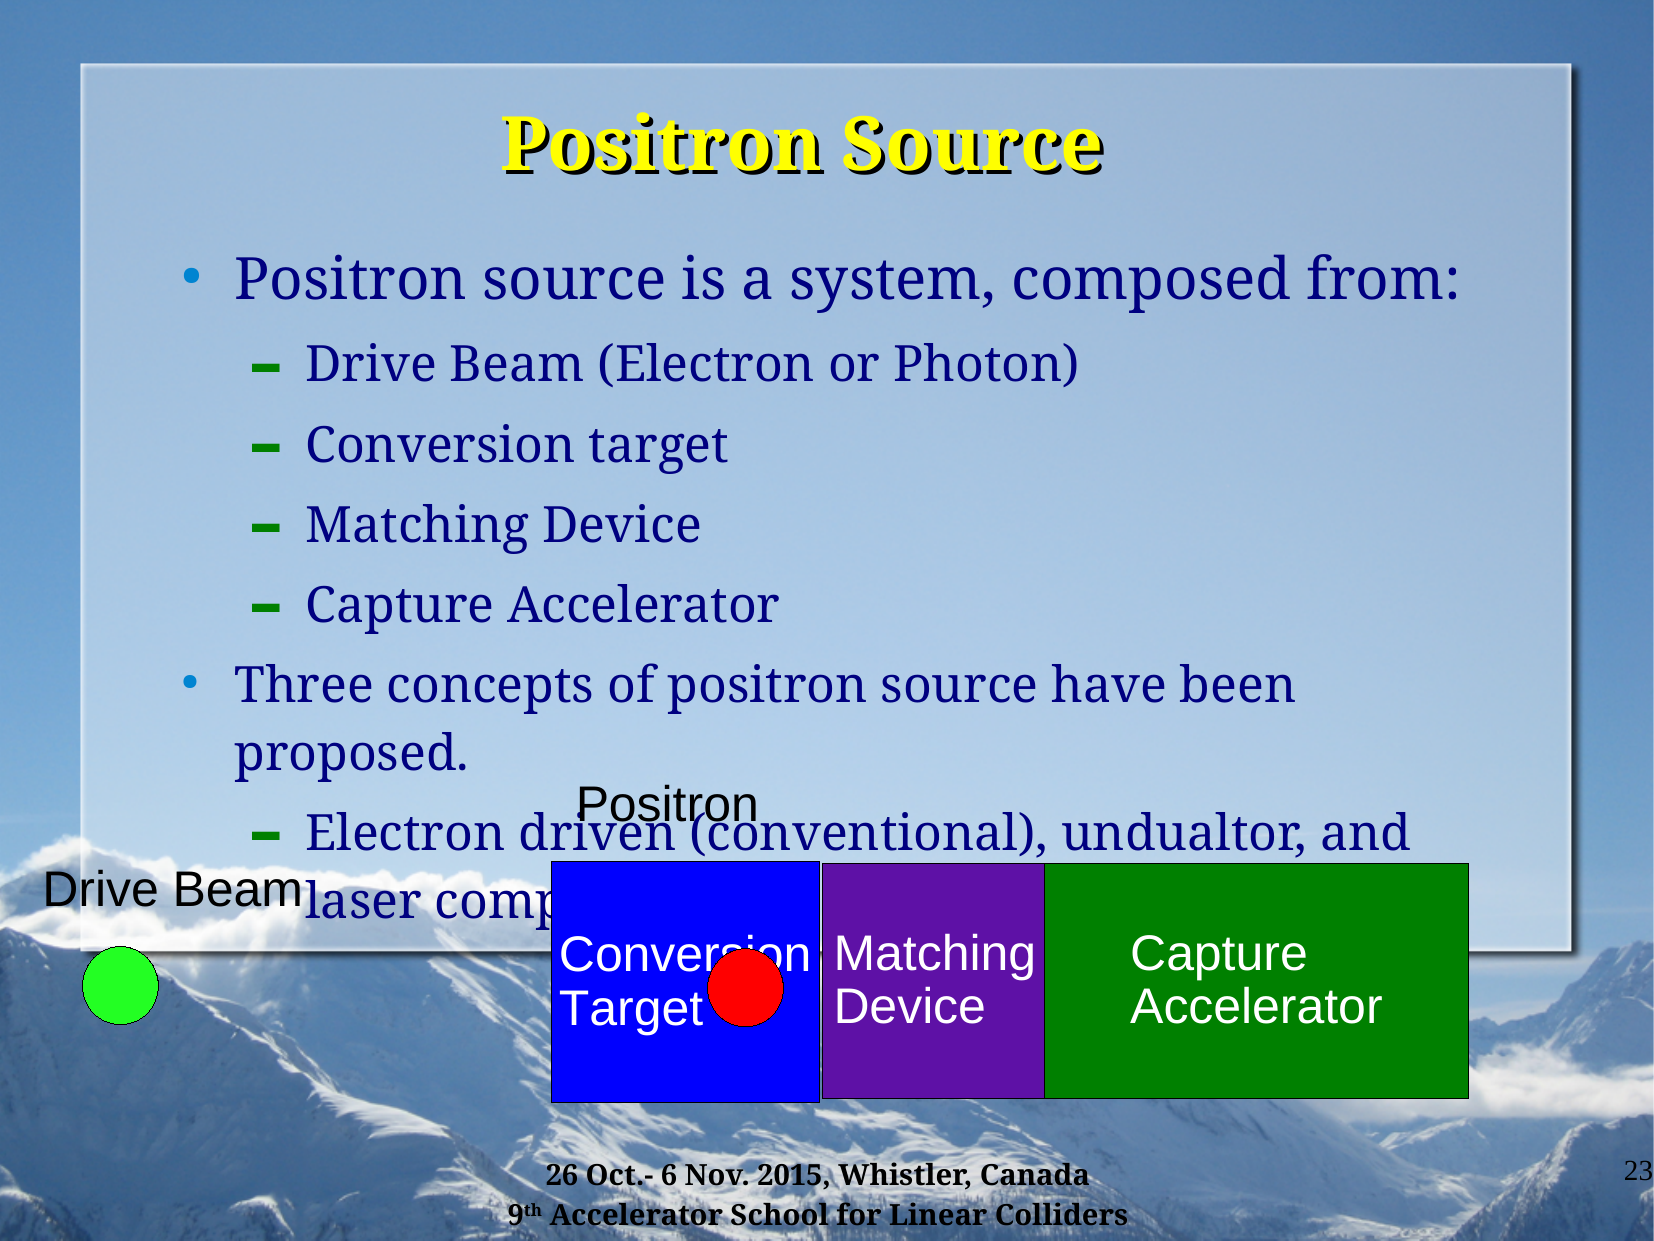

# Positron Source
Positron source is a system, composed from:
Drive Beam (Electron or Photon)
Conversion target
Matching Device
Capture Accelerator
Three concepts of positron source have been proposed.
Electron driven (conventional), undualtor, and laser compton.
Positron
Conversion
Target
Matching
Device
Drive Beam
Capture
Accelerator
23